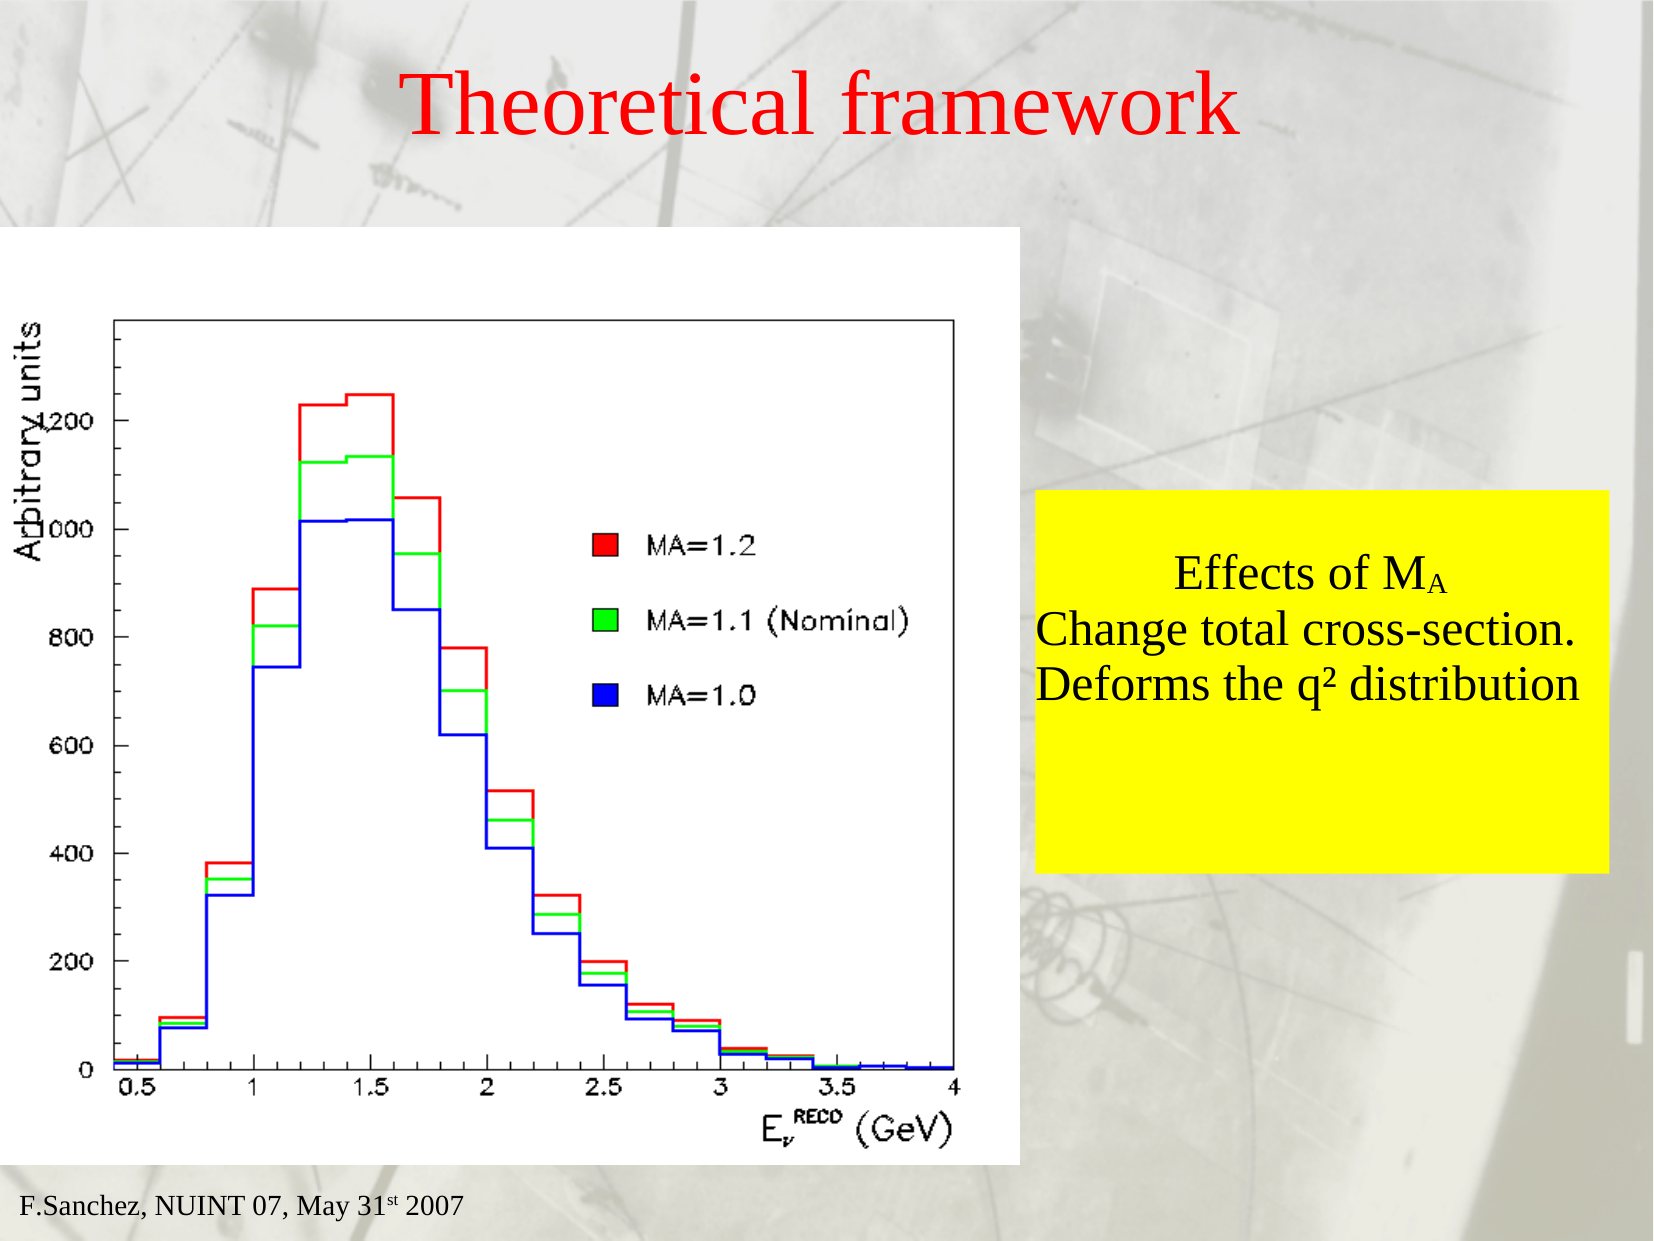

# Theoretical framework
Effects of MA
Change total cross-section.
Deforms the q² distribution